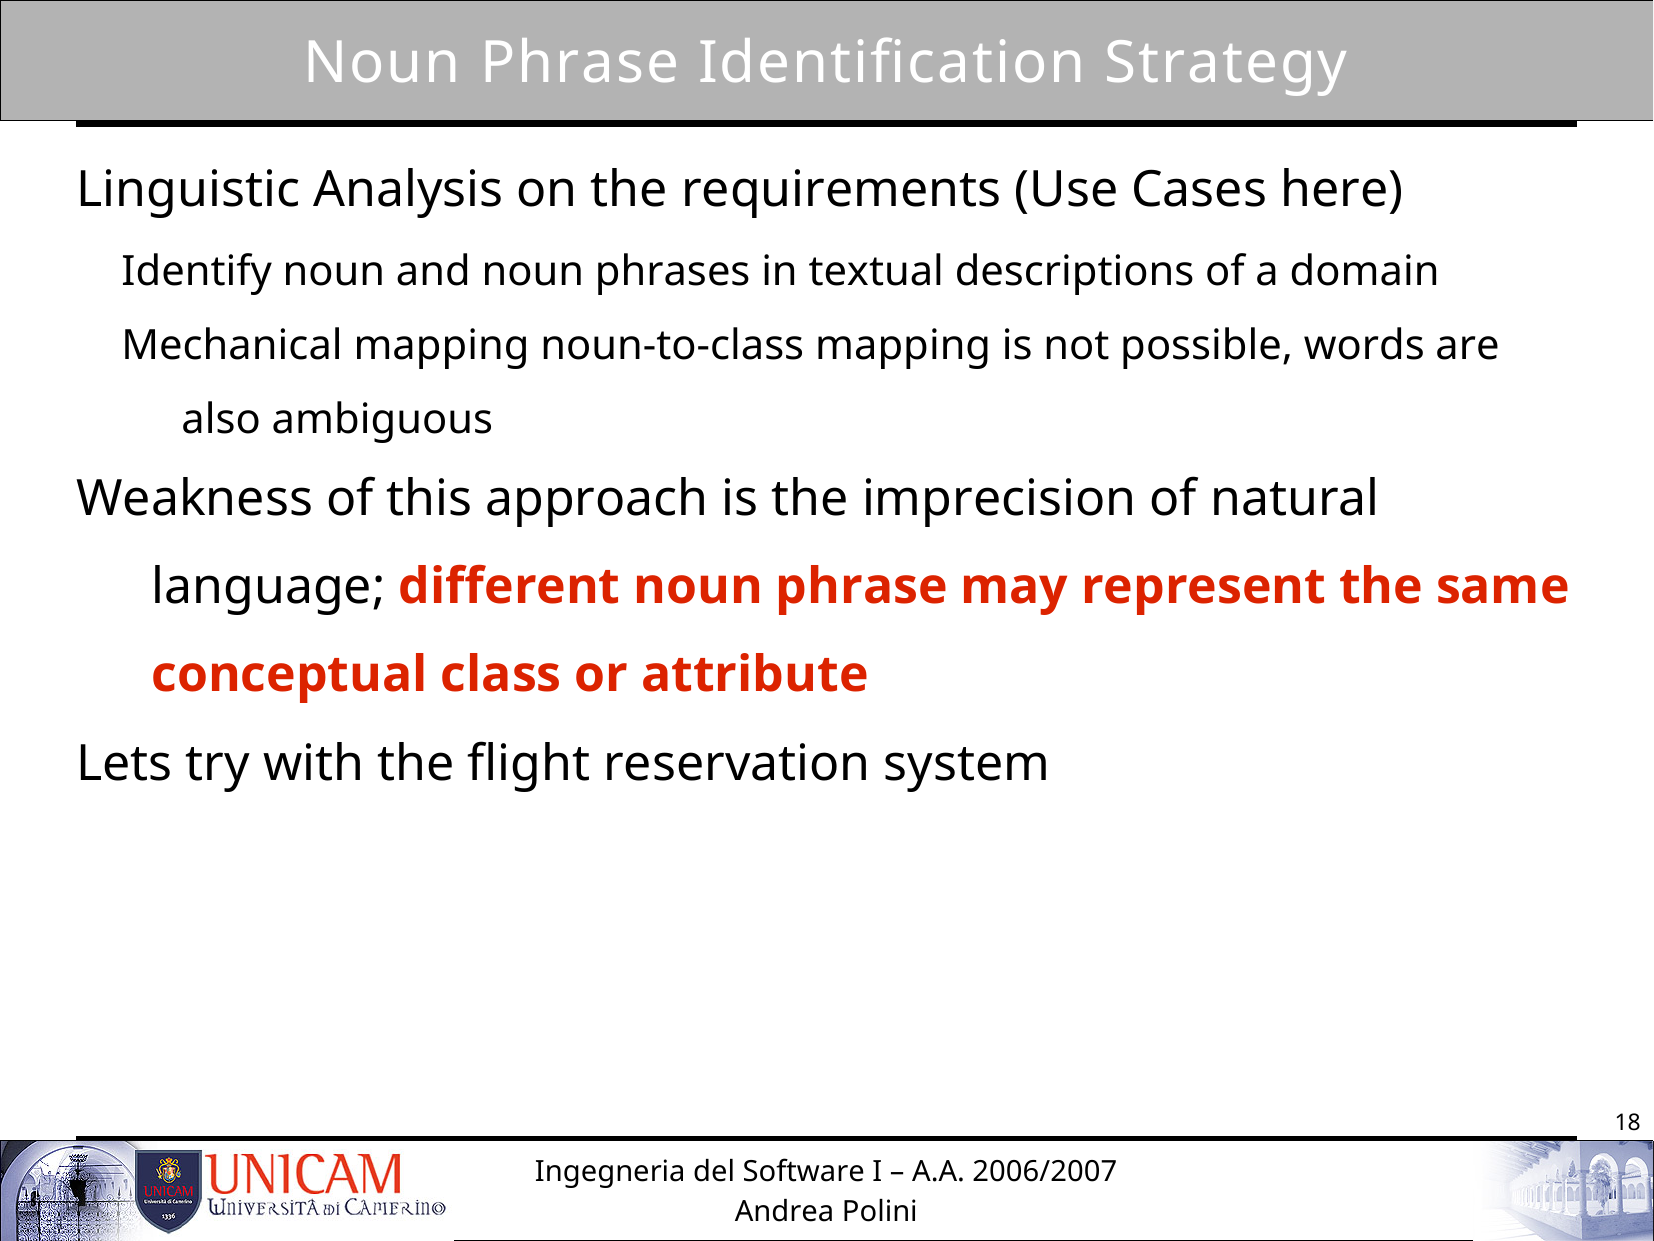

# Noun Phrase Identification Strategy
Linguistic Analysis on the requirements (Use Cases here)
Identify noun and noun phrases in textual descriptions of a domain
Mechanical mapping noun-to-class mapping is not possible, words are also ambiguous
Weakness of this approach is the imprecision of natural language; different noun phrase may represent the same conceptual class or attribute
Lets try with the flight reservation system
18